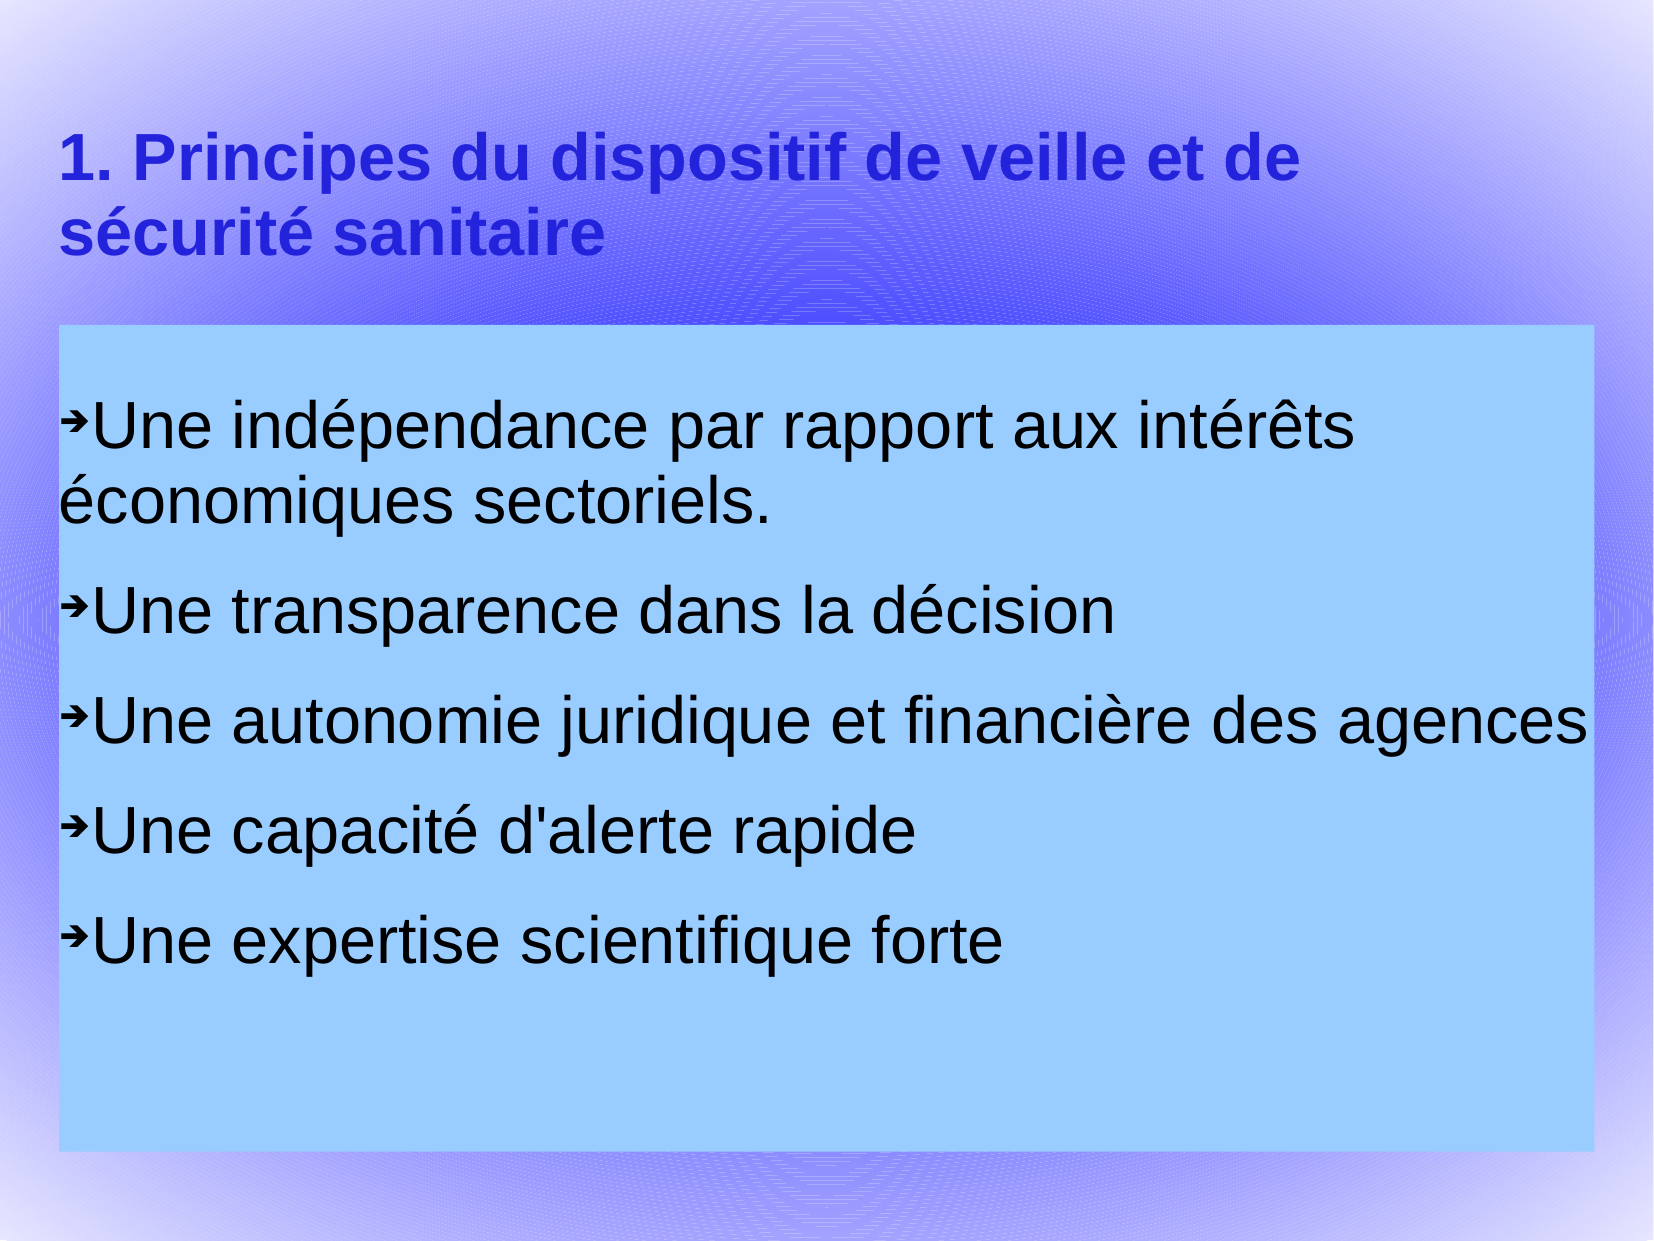

# 1. Principes du dispositif de veille et de sécurité sanitaire
Une indépendance par rapport aux intérêts économiques sectoriels.
Une transparence dans la décision
Une autonomie juridique et financière des agences
Une capacité d'alerte rapide
Une expertise scientifique forte